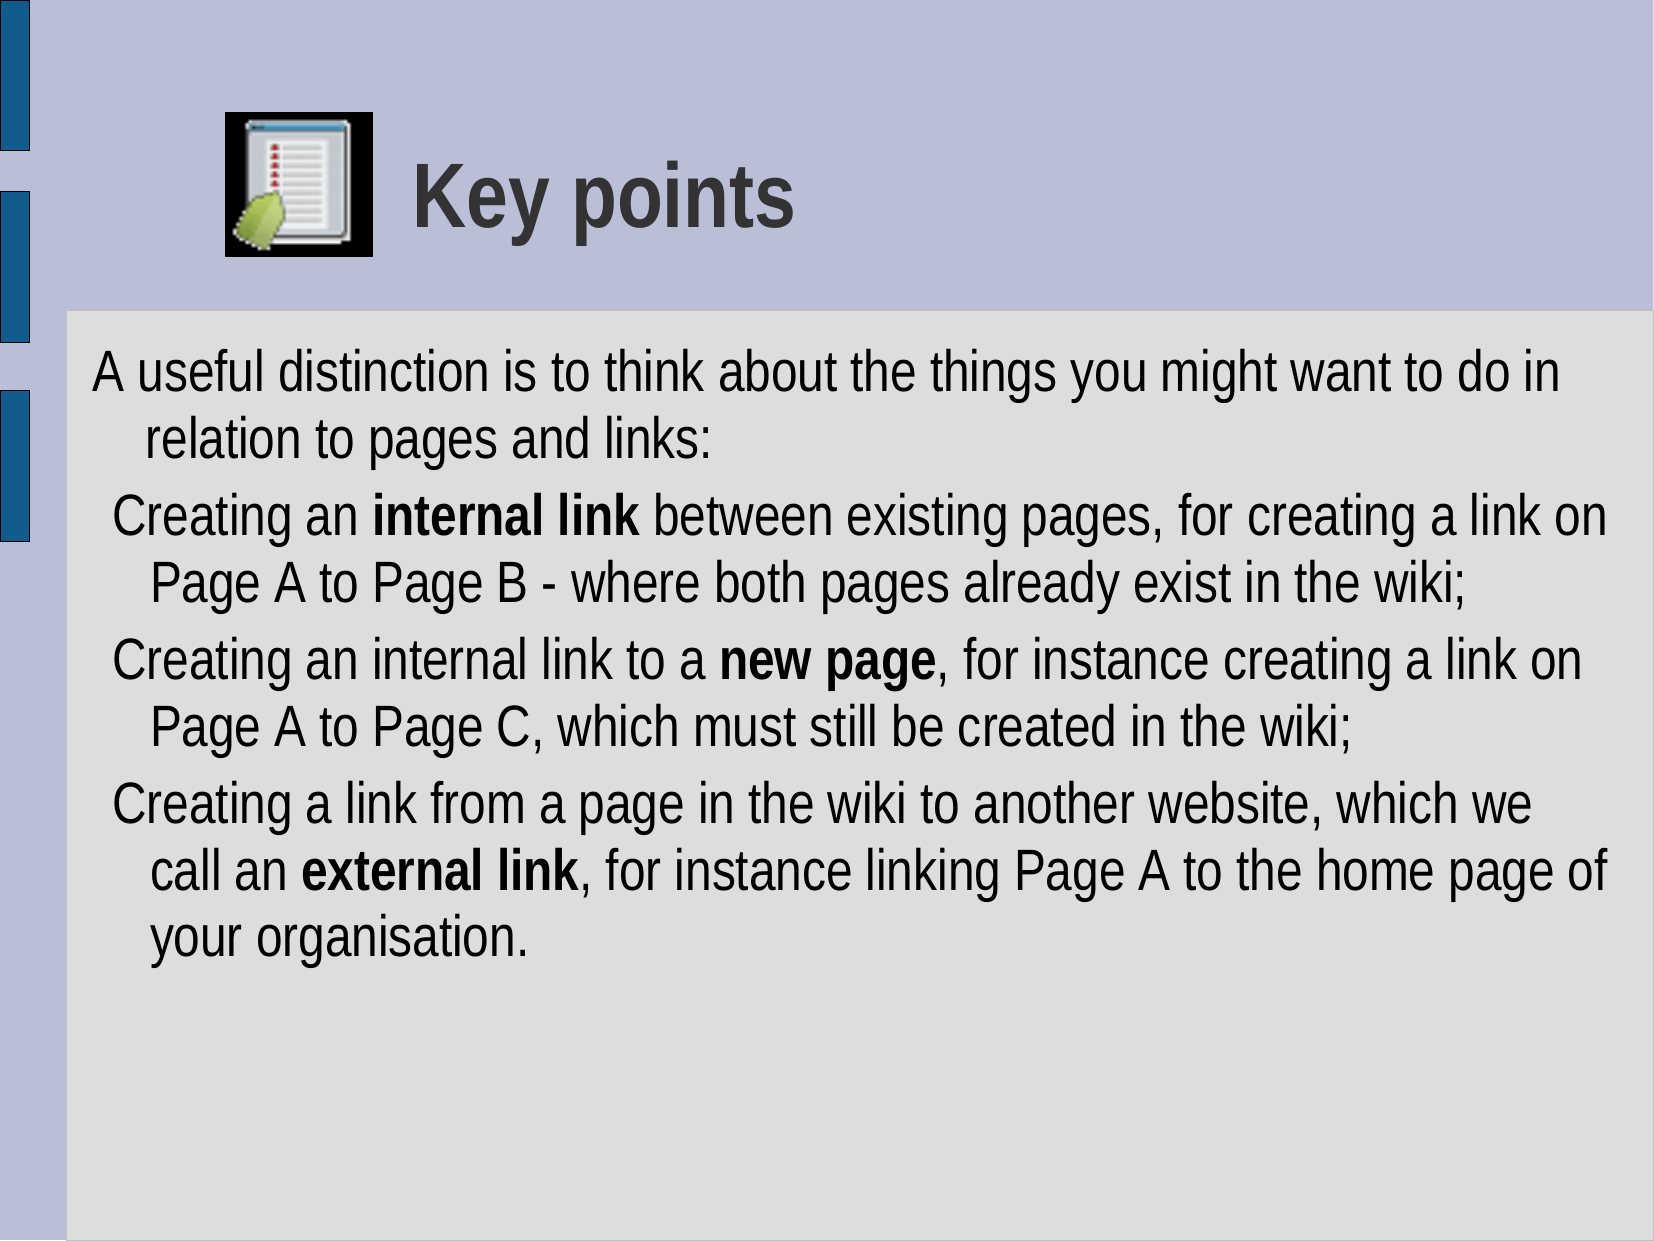

# Key points
A useful distinction is to think about the things you might want to do in relation to pages and links:
Creating an internal link between existing pages, for creating a link on Page A to Page B - where both pages already exist in the wiki;
Creating an internal link to a new page, for instance creating a link on Page A to Page C, which must still be created in the wiki;
Creating a link from a page in the wiki to another website, which we call an external link, for instance linking Page A to the home page of your organisation.